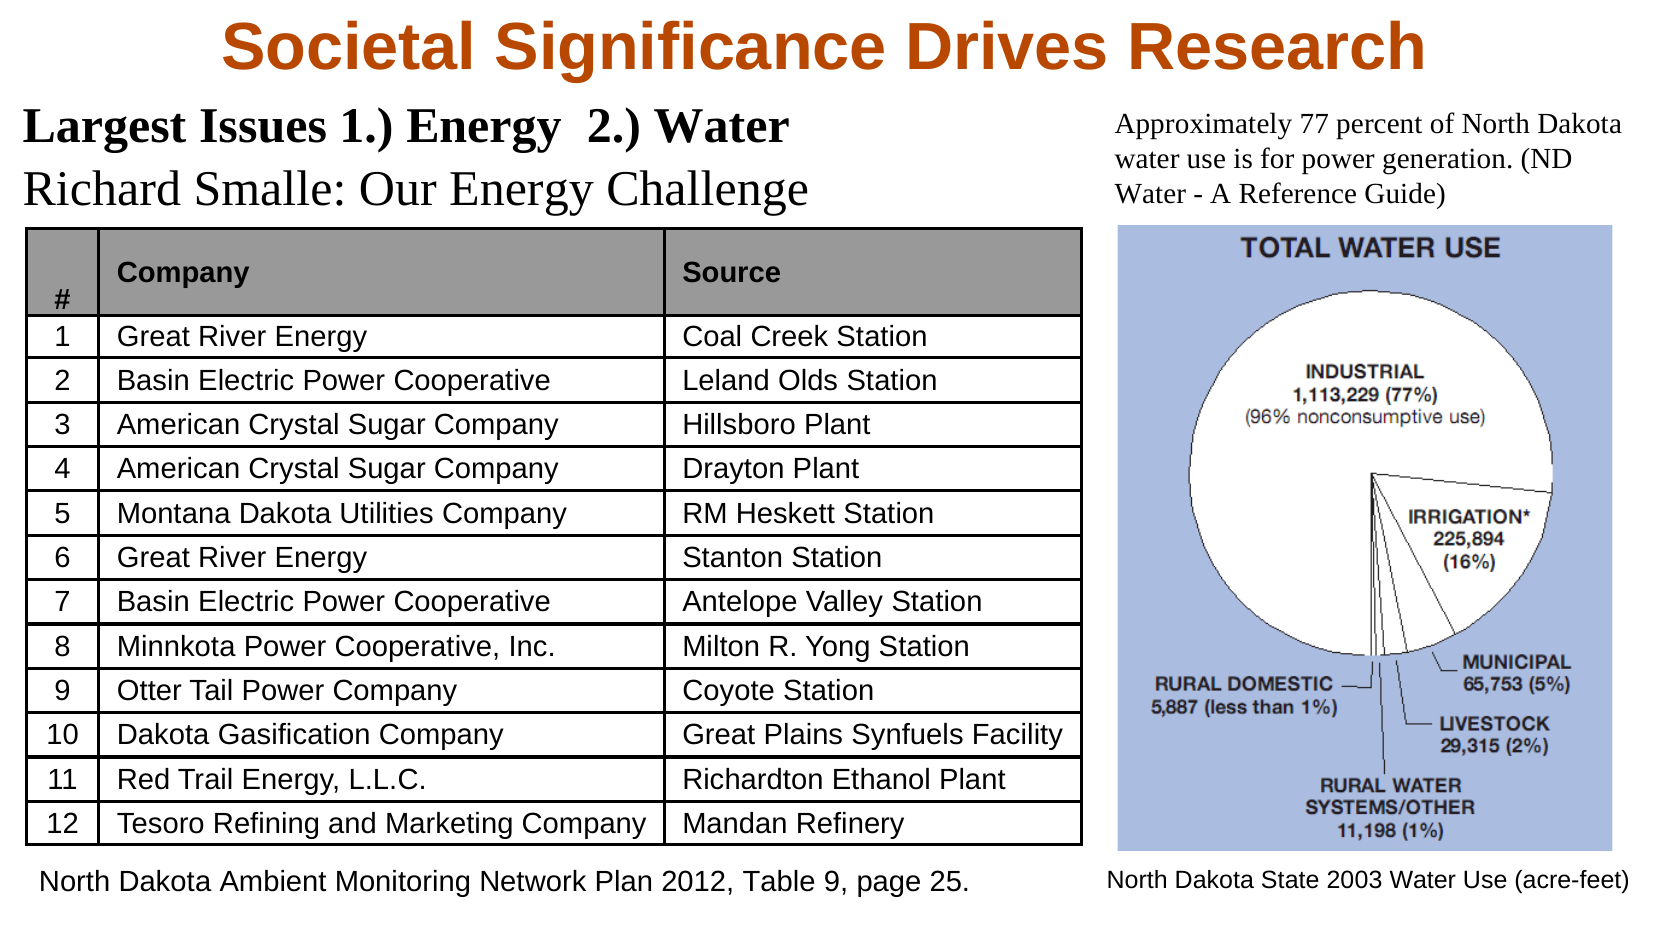

# Societal Significance Drives Research
Largest Issues 1.) Energy 2.) Water
Richard Smalle: Our Energy Challenge
Approximately 77 percent of North Dakota water use is for power generation. (ND Water - A Reference Guide)
| # | Company | Source |
| --- | --- | --- |
| 1 | Great River Energy | Coal Creek Station |
| 2 | Basin Electric Power Cooperative | Leland Olds Station |
| 3 | American Crystal Sugar Company | Hillsboro Plant |
| 4 | American Crystal Sugar Company | Drayton Plant |
| 5 | Montana Dakota Utilities Company | RM Heskett Station |
| 6 | Great River Energy | Stanton Station |
| 7 | Basin Electric Power Cooperative | Antelope Valley Station |
| 8 | Minnkota Power Cooperative, Inc. | Milton R. Yong Station |
| 9 | Otter Tail Power Company | Coyote Station |
| 10 | Dakota Gasification Company | Great Plains Synfuels Facility |
| 11 | Red Trail Energy, L.L.C. | Richardton Ethanol Plant |
| 12 | Tesoro Refining and Marketing Company | Mandan Refinery |
North Dakota Ambient Monitoring Network Plan 2012, Table 9, page 25.
North Dakota State 2003 Water Use (acre-feet)